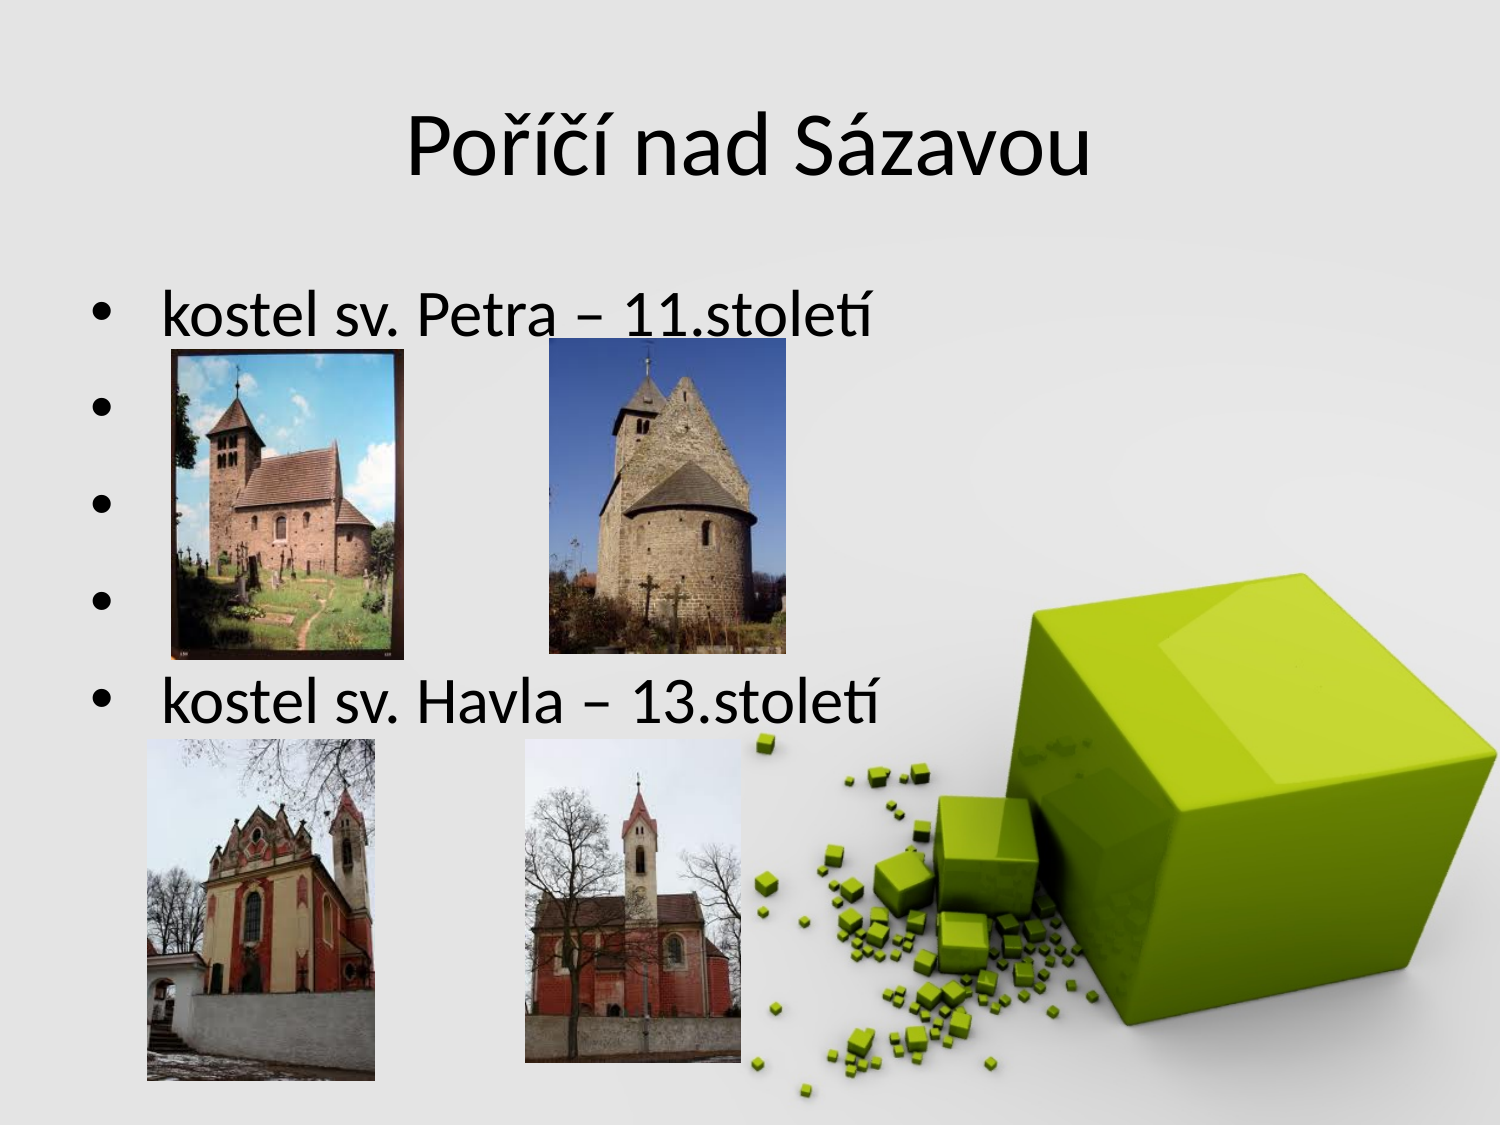

# Poříčí nad Sázavou
 kostel sv. Petra – 11.století
 kostel sv. Havla – 13.století